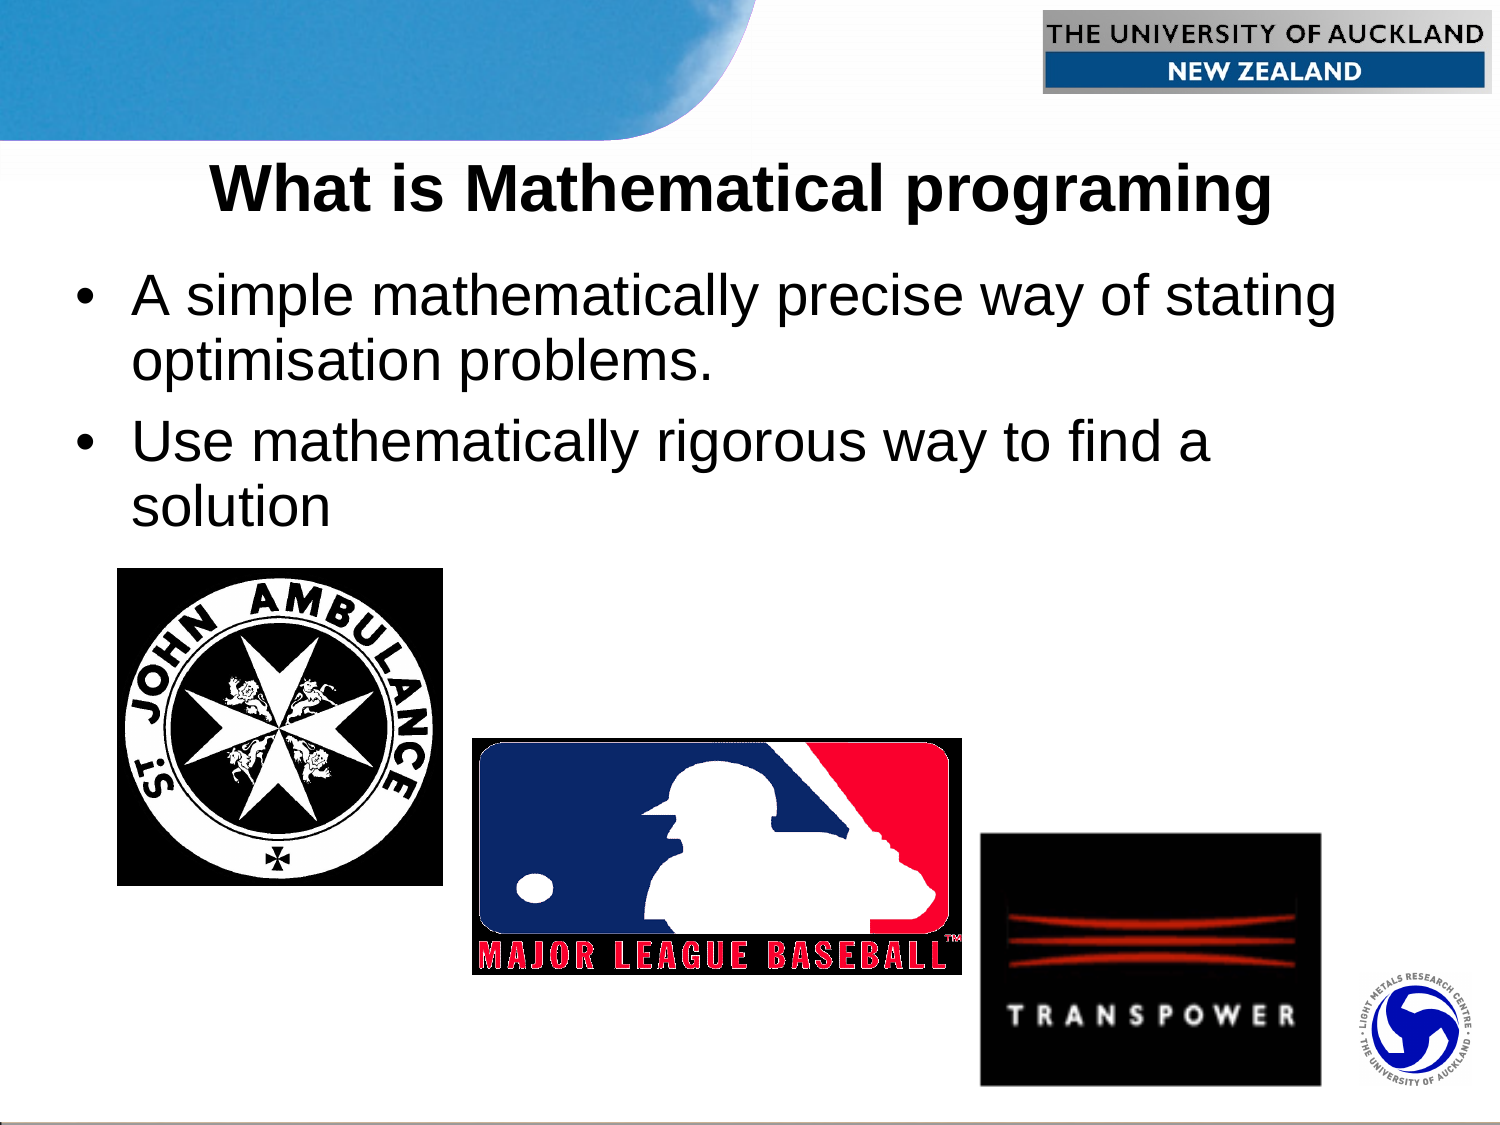

# What is Mathematical programing
A simple mathematically precise way of stating optimisation problems.
Use mathematically rigorous way to find a solution